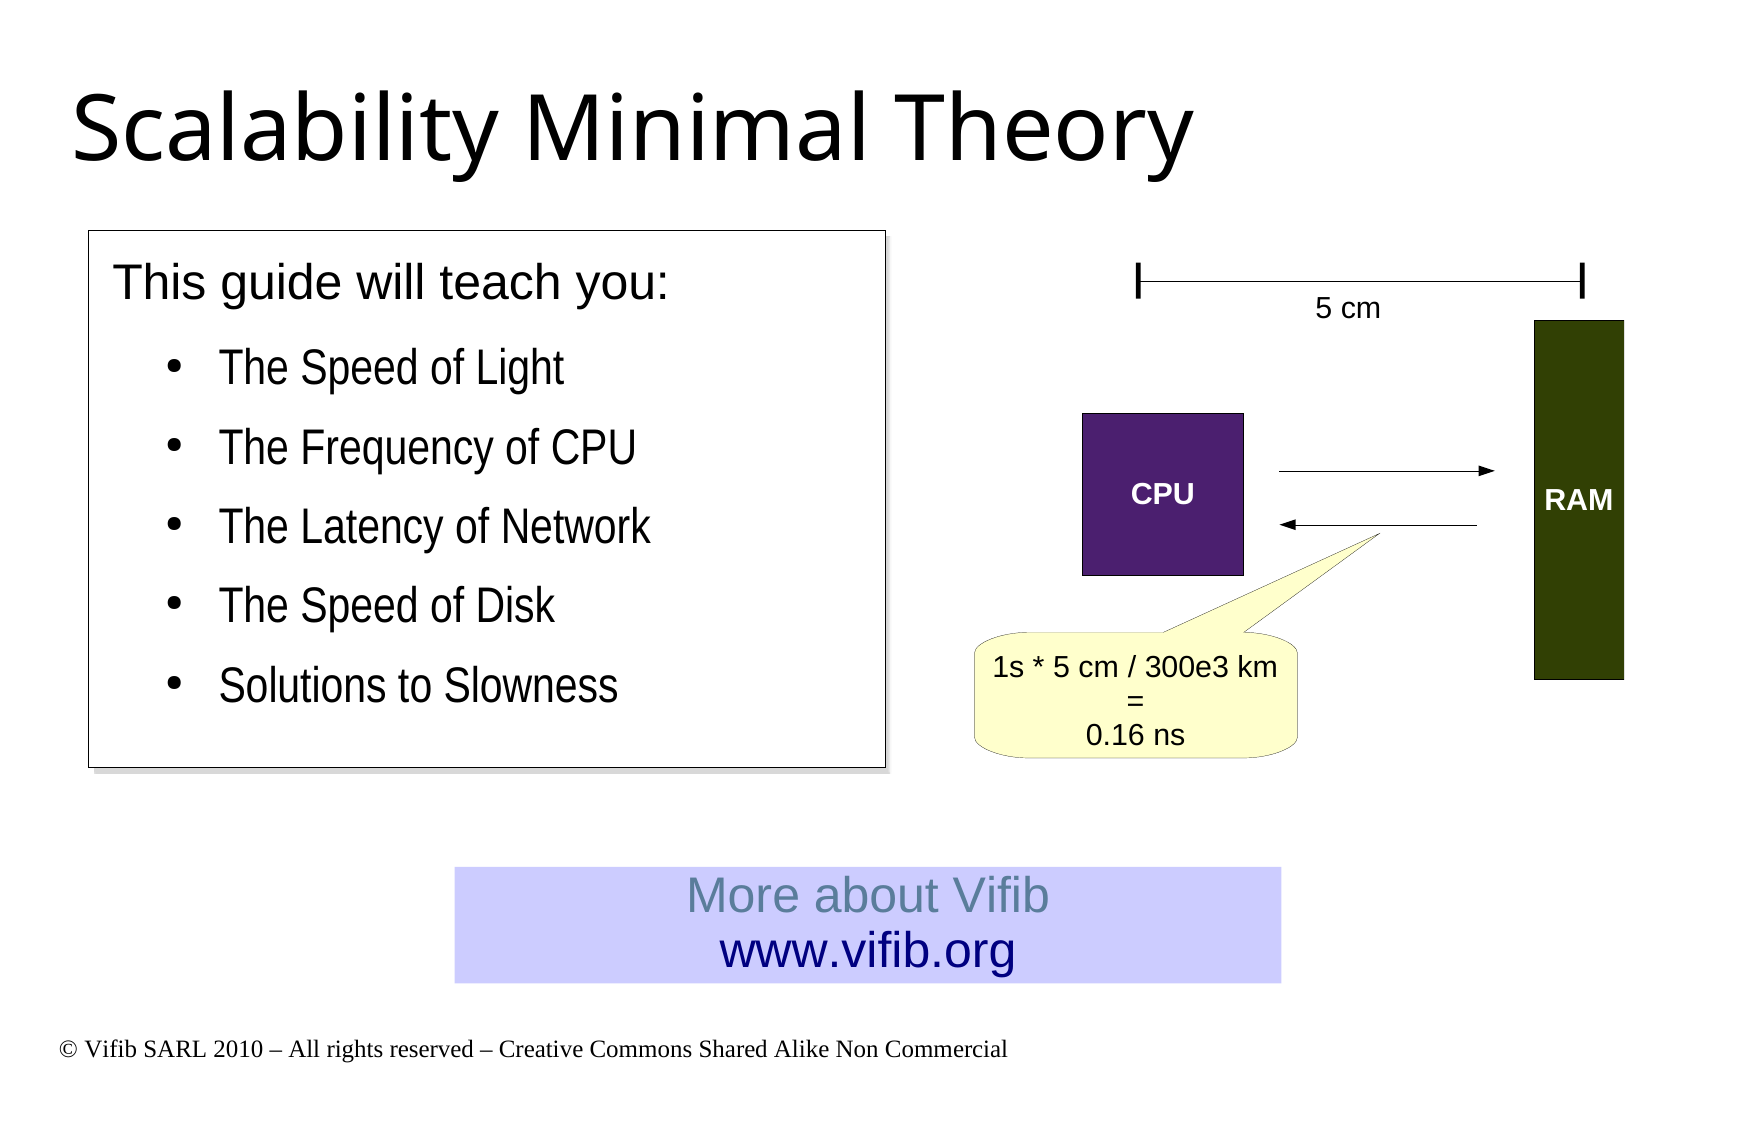

# Scalability Minimal Theory
This guide will teach you:
The Speed of Light
The Frequency of CPU
The Latency of Network
The Speed of Disk
Solutions to Slowness
More about Vifib
www.vifib.org